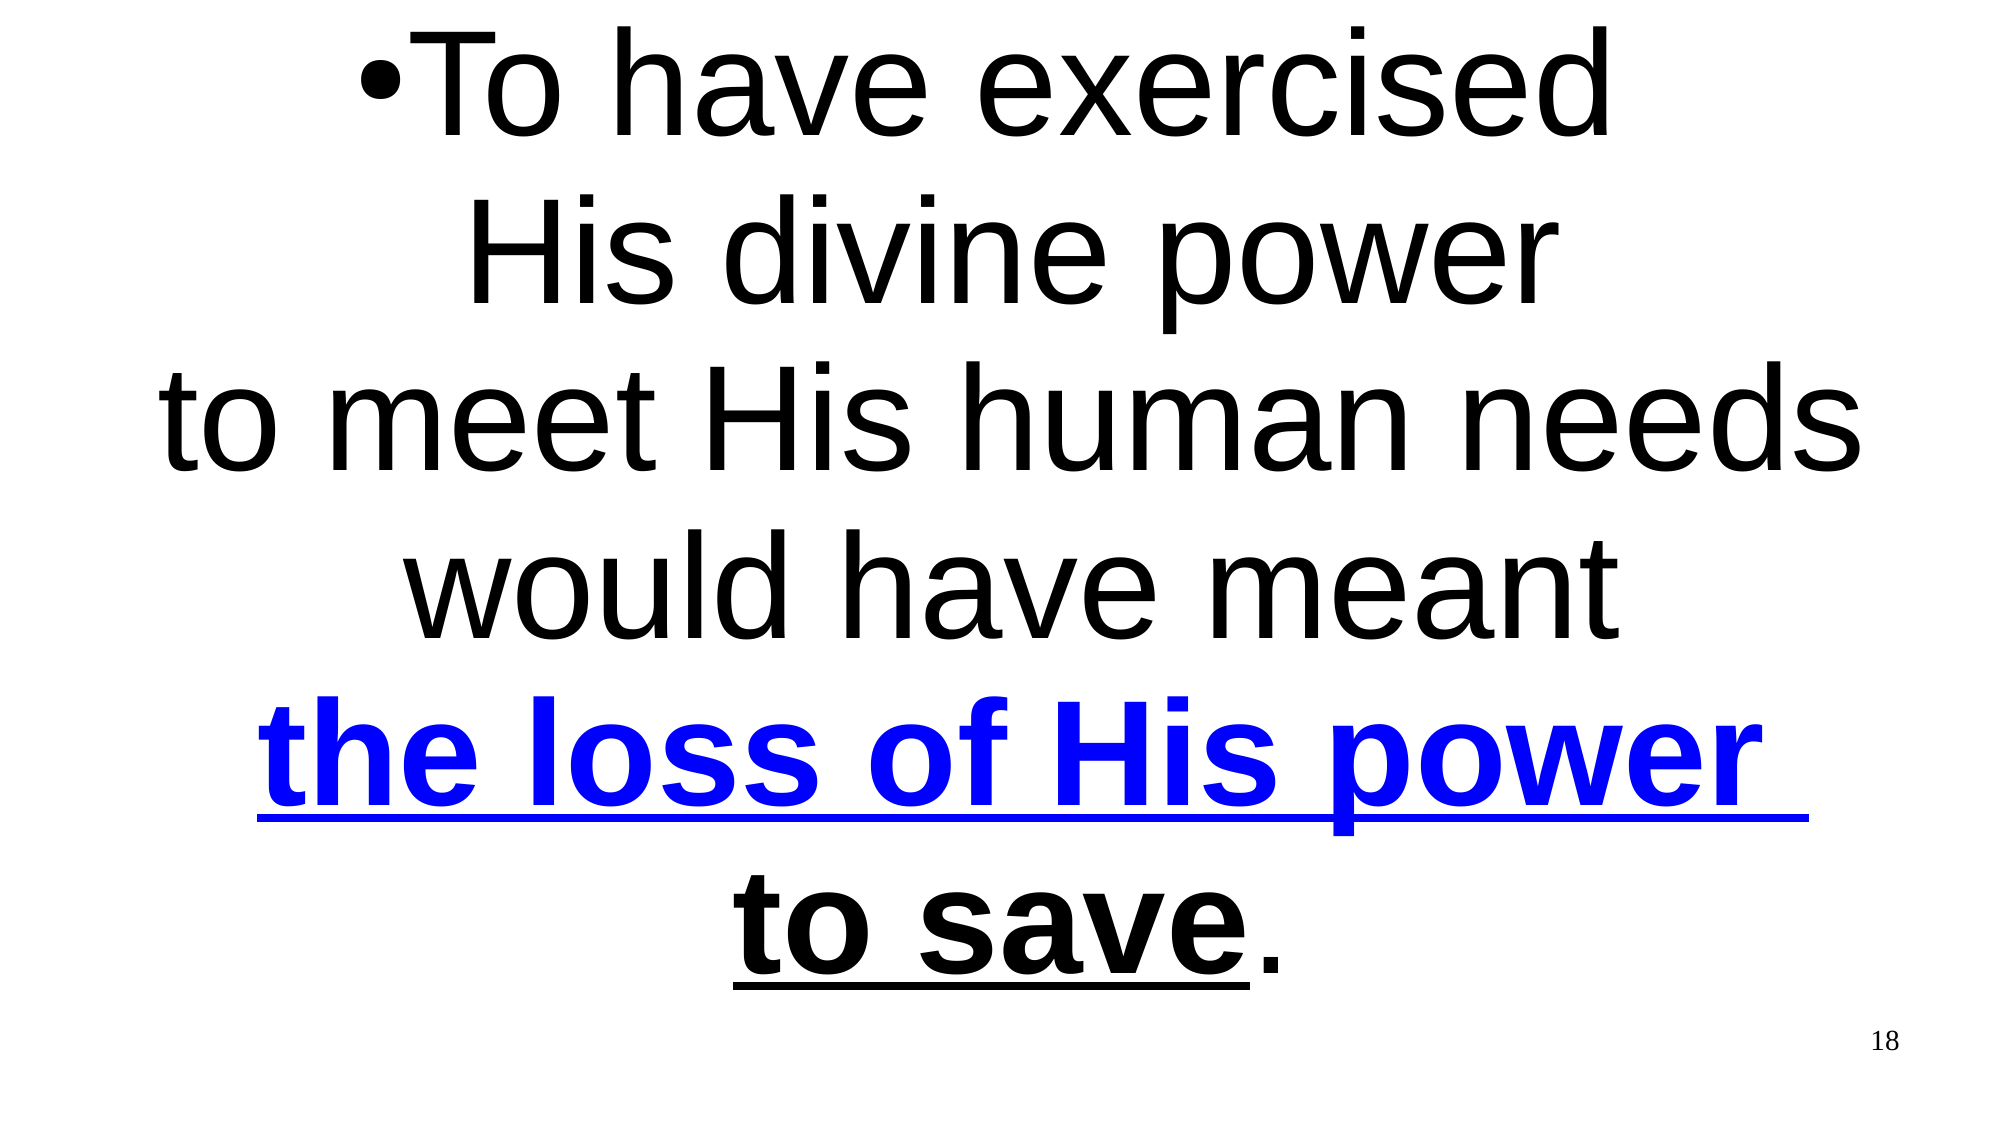

# To have exercised His divine power to meet His human needs would have meant the loss of His power to save.
18